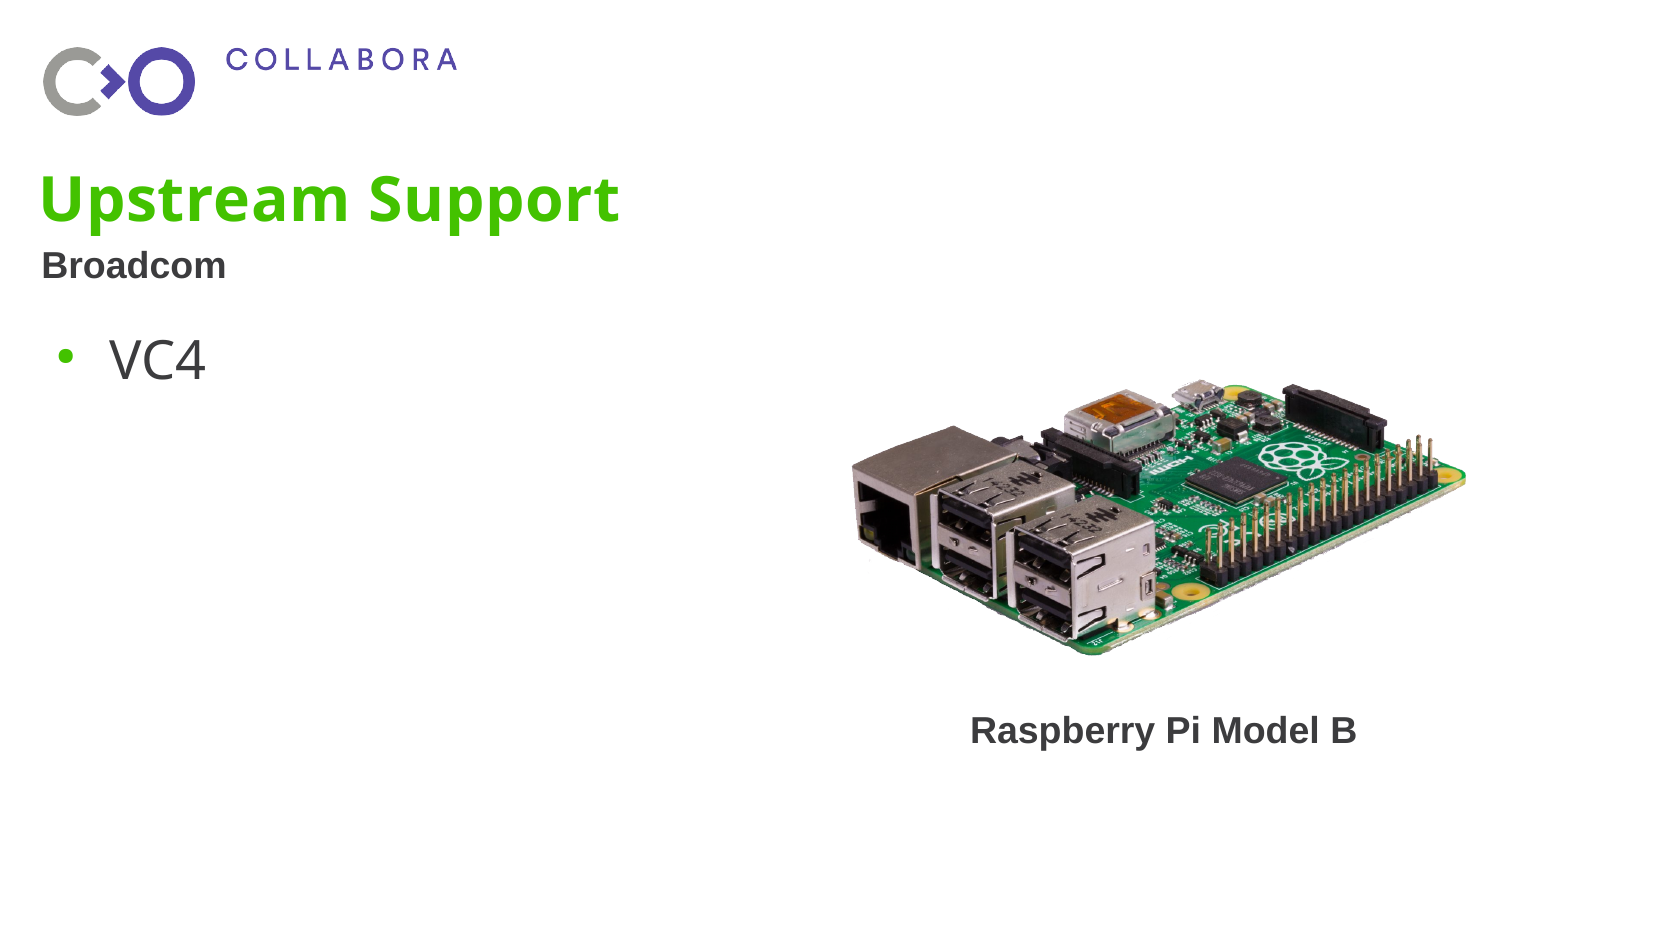

# Upstream Support
Broadcom
VC4
Raspberry Pi Model B